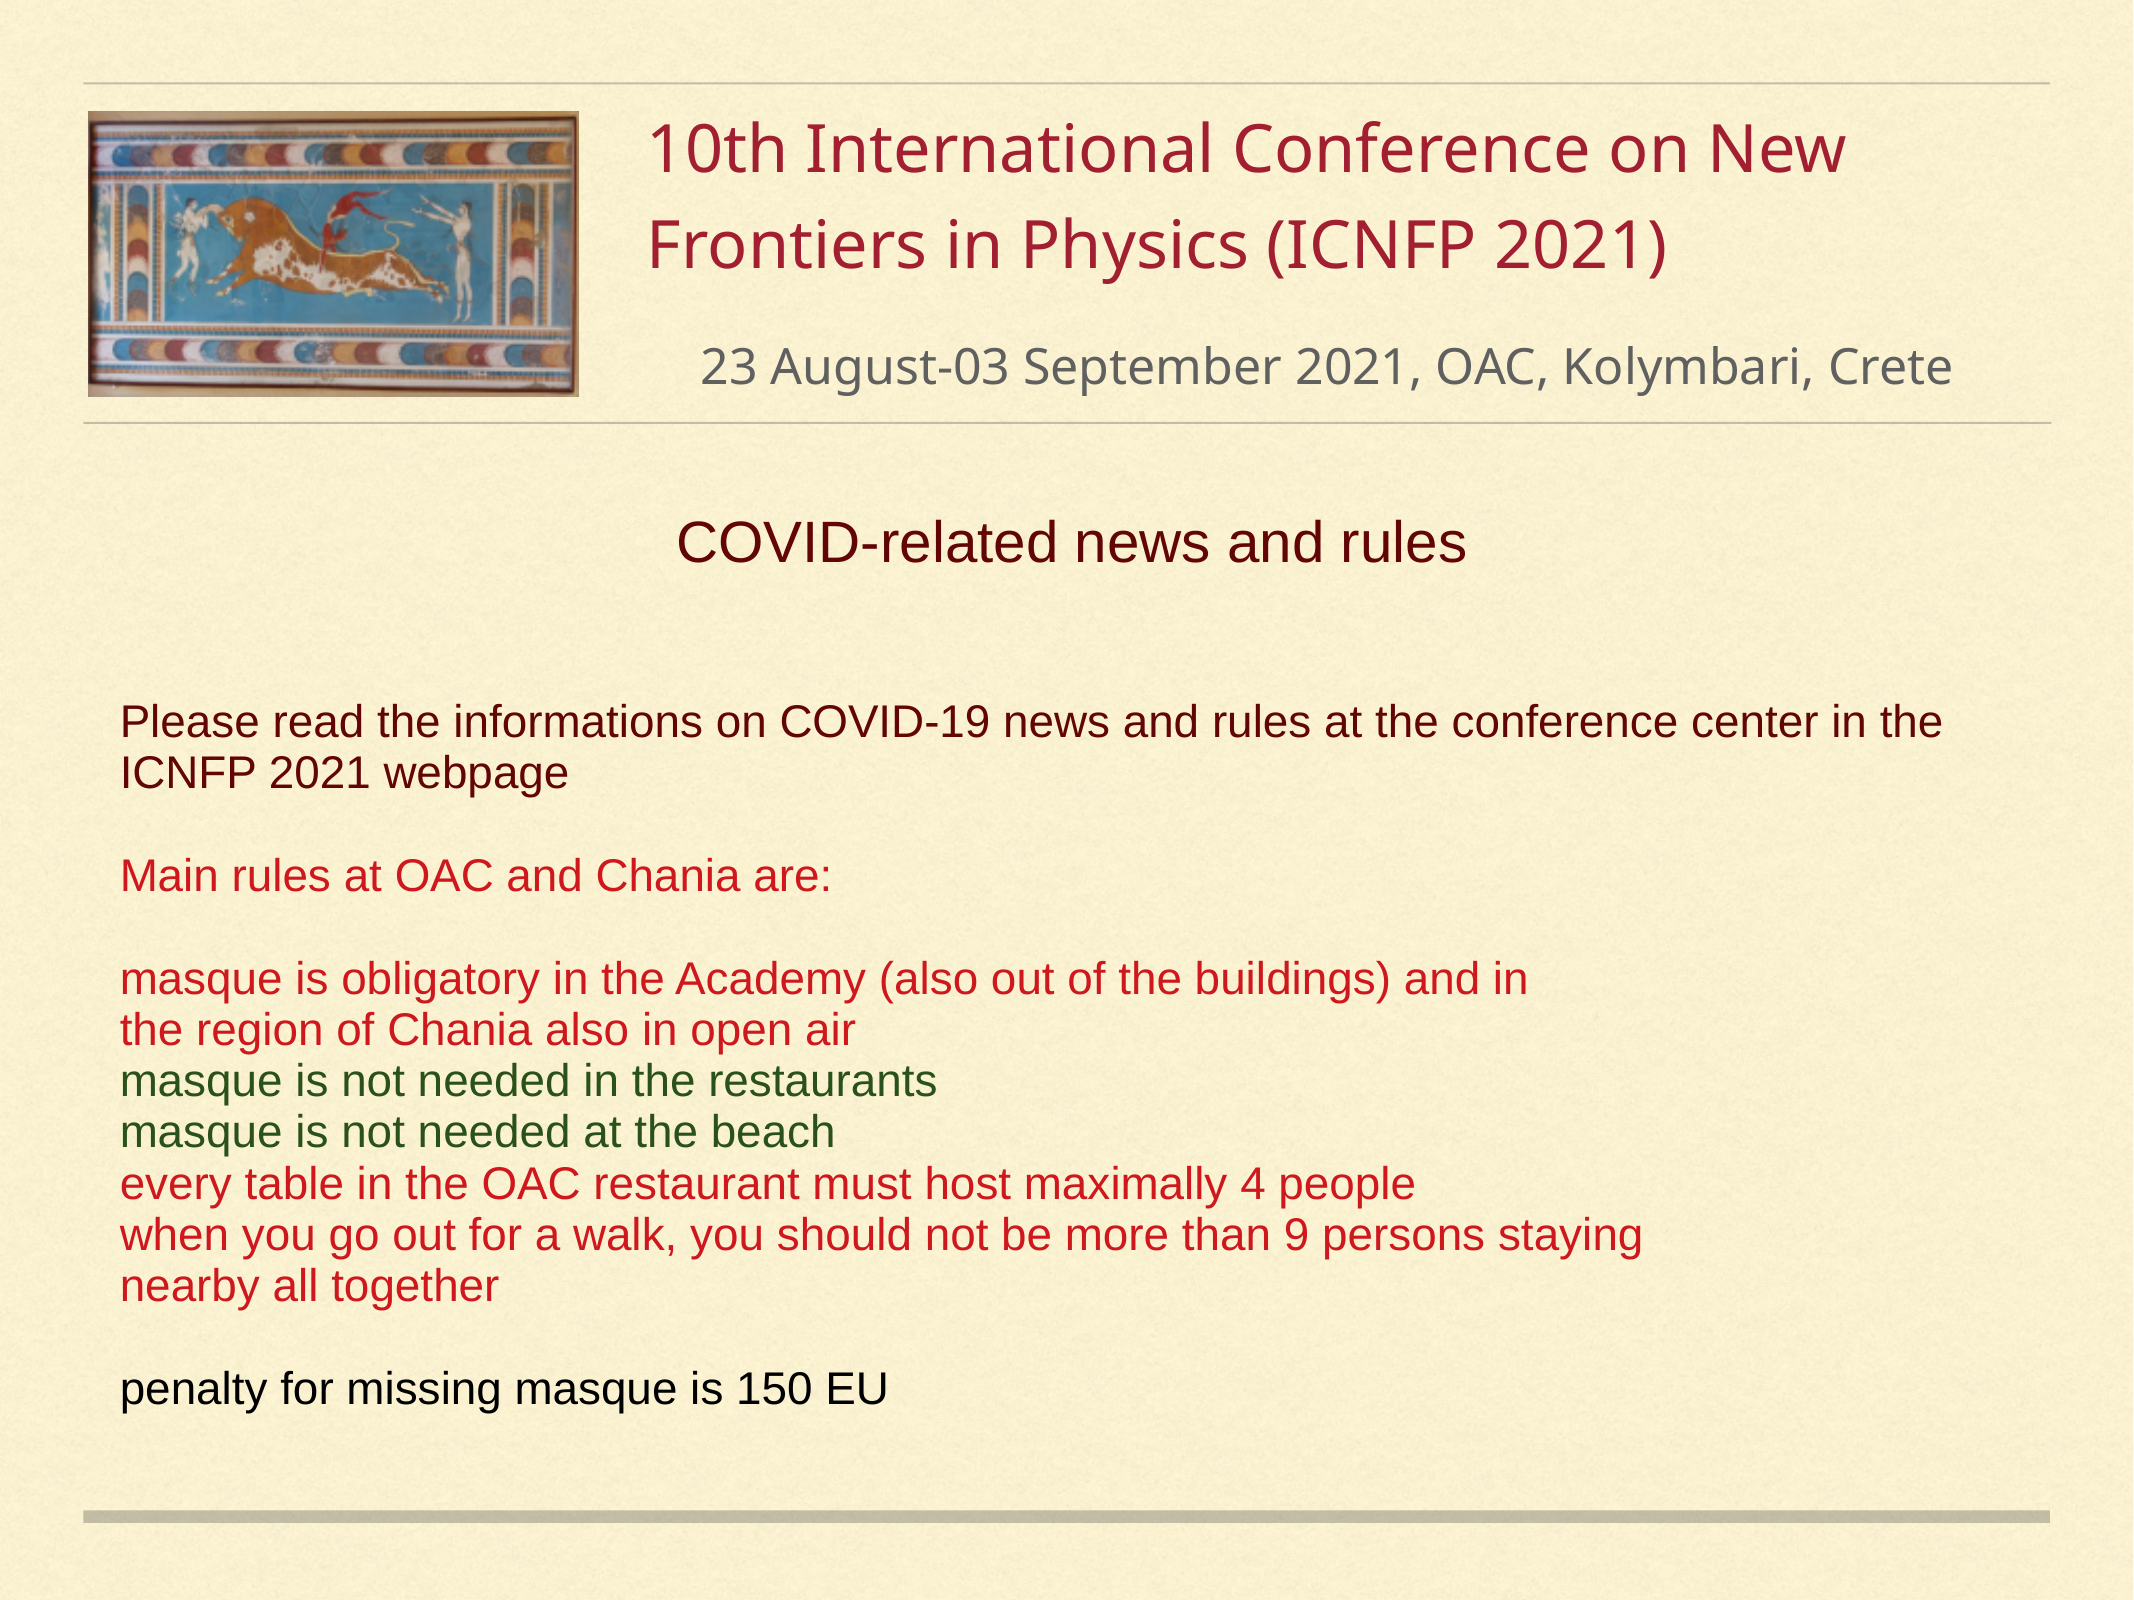

# 10th International Conference on New Frontiers in Physics (ICNFP 2021)
23 August-03 September 2021, OAC, Kolymbari, Crete
COVID-related news and rules
Please read the informations on COVID-19 news and rules at the conference center in the ICNFP 2021 webpage
Main rules at OAC and Chania are:
masque is obligatory in the Academy (also out of the buildings) and in
the region of Chania also in open air
masque is not needed in the restaurants
masque is not needed at the beach
every table in the OAC restaurant must host maximally 4 people
when you go out for a walk, you should not be more than 9 persons staying
nearby all together
penalty for missing masque is 150 EU